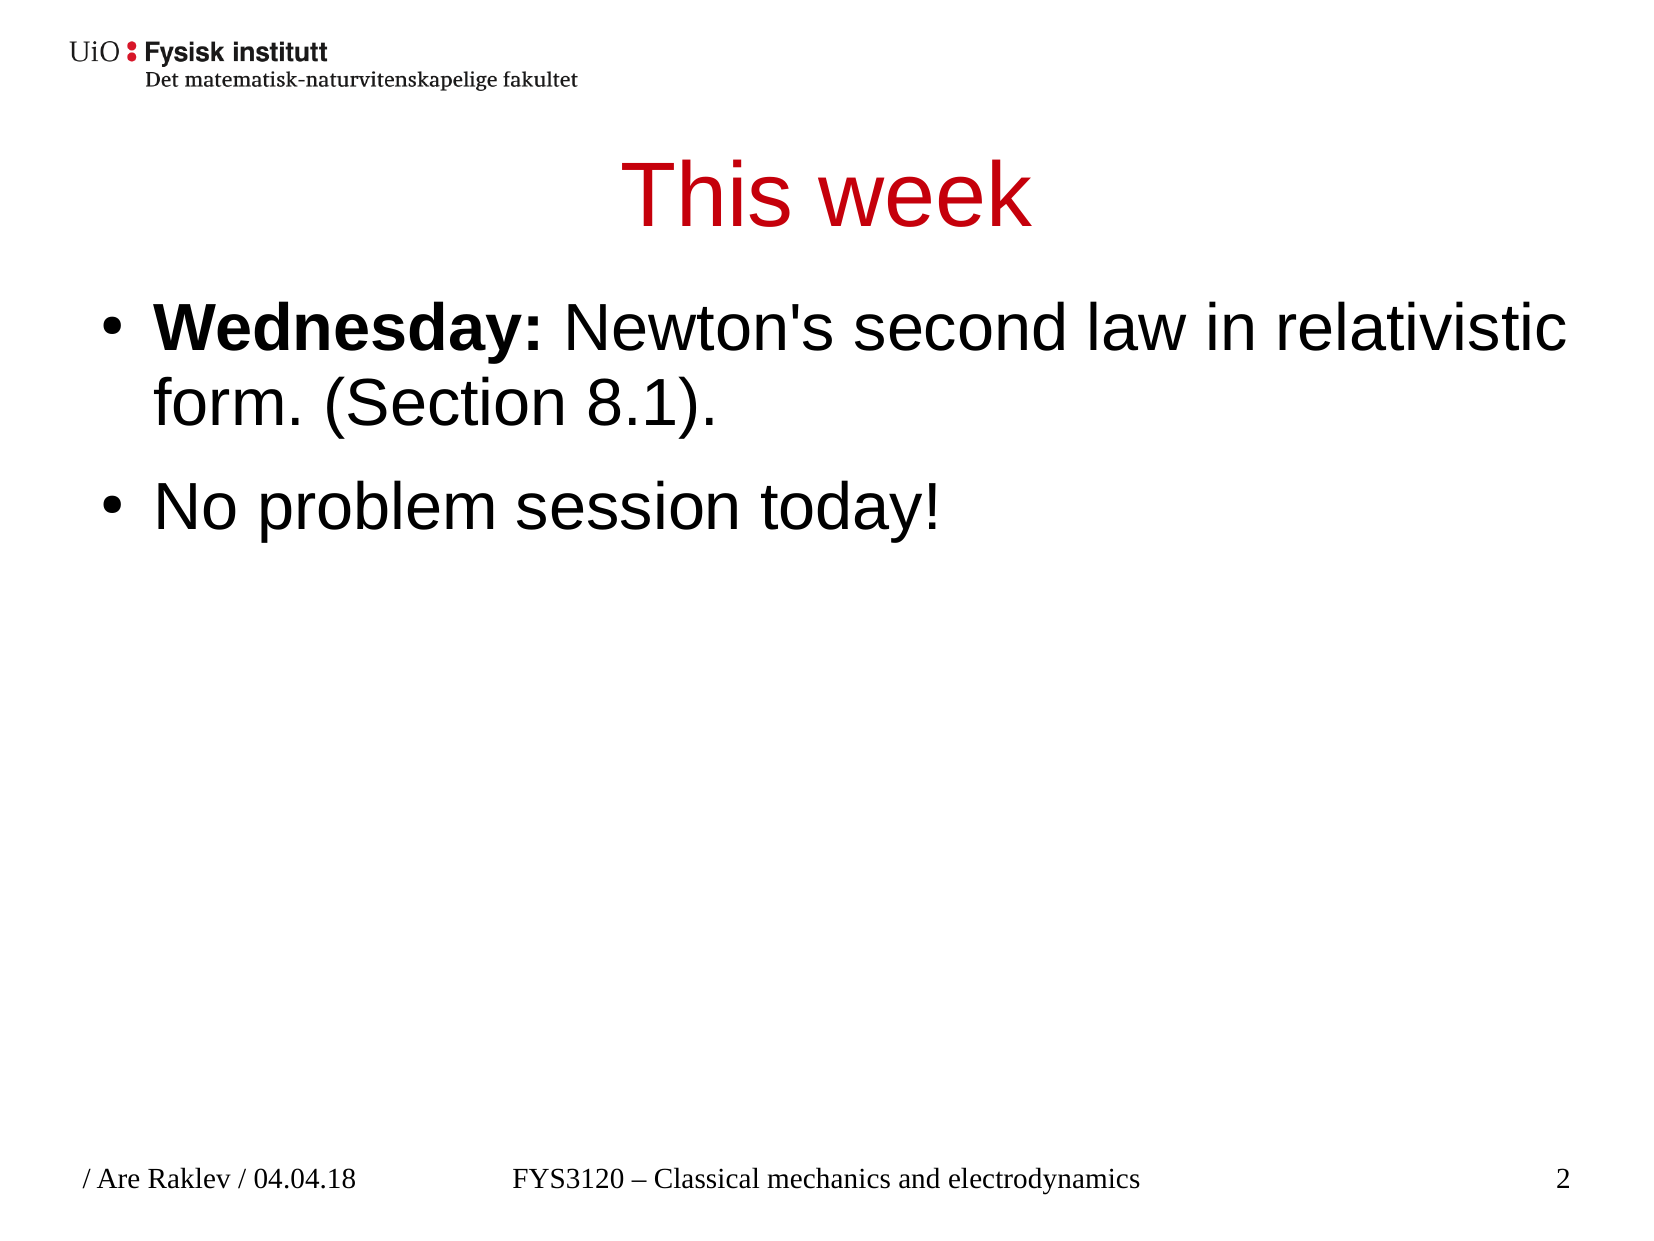

# This week
Wednesday: Newton's second law in relativistic form. (Section 8.1).
No problem session today!
/ Are Raklev / 04.04.18
FYS3120 – Classical mechanics and electrodynamics
2